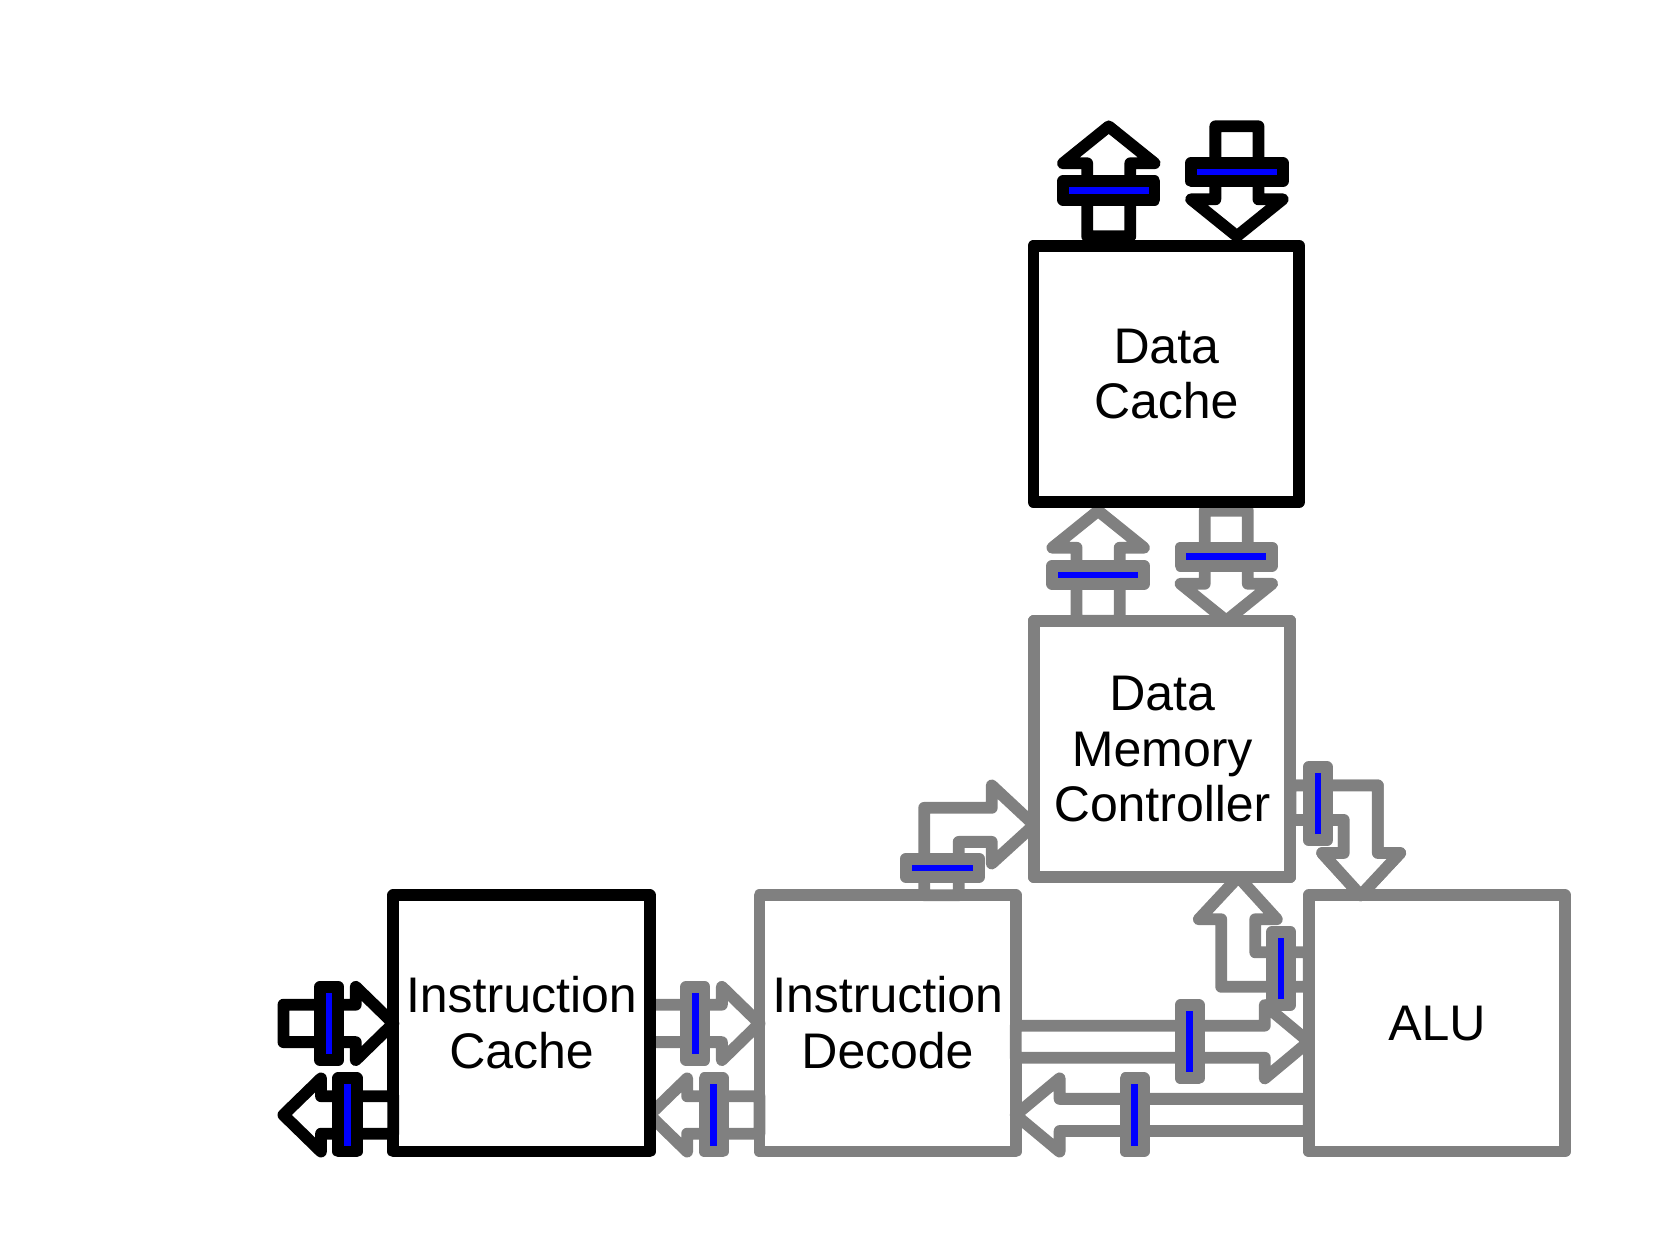

Data
Cache
Data
Memory
Controller
Data
Memory
Controller
Instruction
Cache
Instruction
Decode
ALU